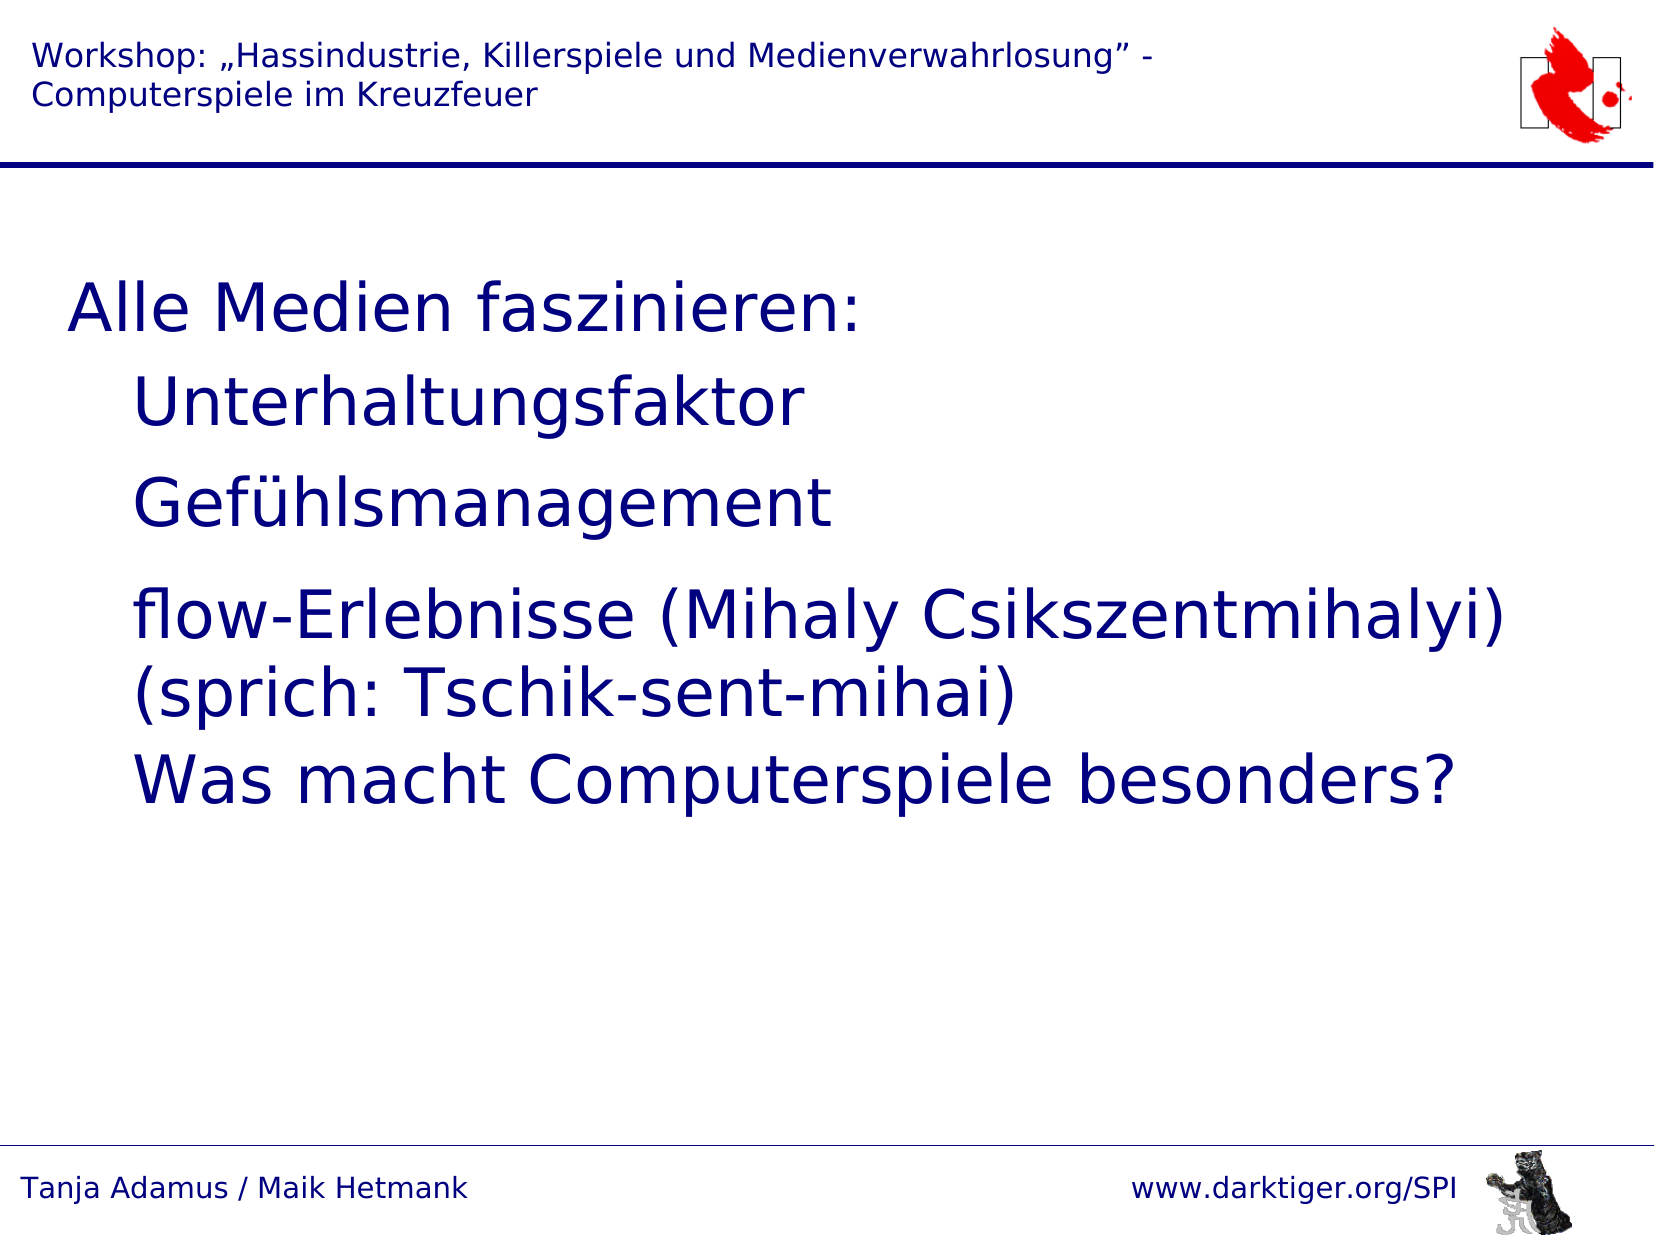

Workshop: „Hassindustrie, Killerspiele und Medienverwahrlosung” - Computerspiele im Kreuzfeuer
Alle Medien faszinieren:
Unterhaltungsfaktor
Gefühlsmanagement
flow-Erlebnisse (Mihaly Csikszentmihalyi) (sprich: Tschik-sent-mihai)
Was macht Computerspiele besonders?